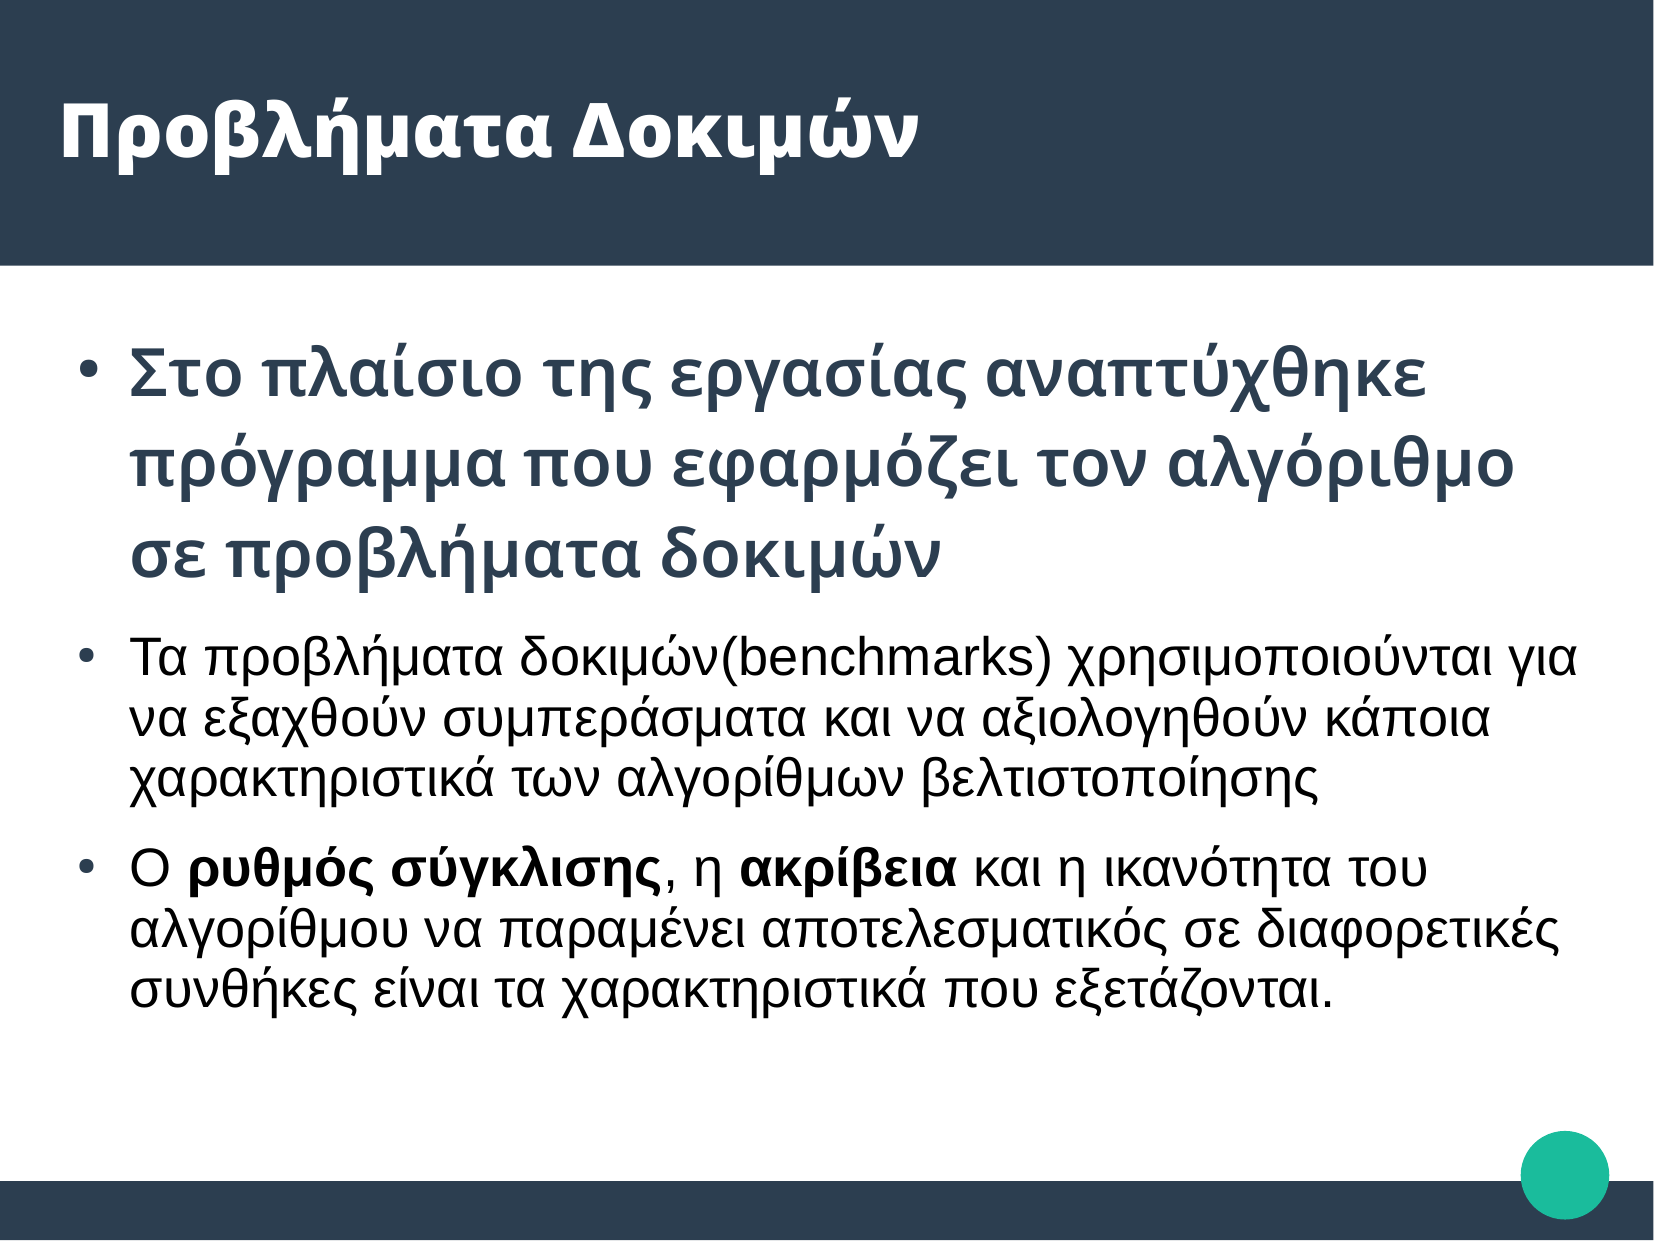

# Προβλήματα Δοκιμών
Στο πλαίσιο της εργασίας αναπτύχθηκε πρόγραμμα που εφαρμόζει τον αλγόριθμο σε προβλήματα δοκιμών
Τα προβλήματα δοκιμών(benchmarks) χρησιμοποιούνται για να εξαχθούν συμπεράσματα και να αξιολογηθούν κάποια χαρακτηριστικά των αλγορίθμων βελτιστοποίησης
Ο ρυθμός σύγκλισης, η ακρίβεια και η ικανότητα του αλγορίθμου να παραμένει αποτελεσματικός σε διαφορετικές συνθήκες είναι τα χαρακτηριστικά που εξετάζονται.